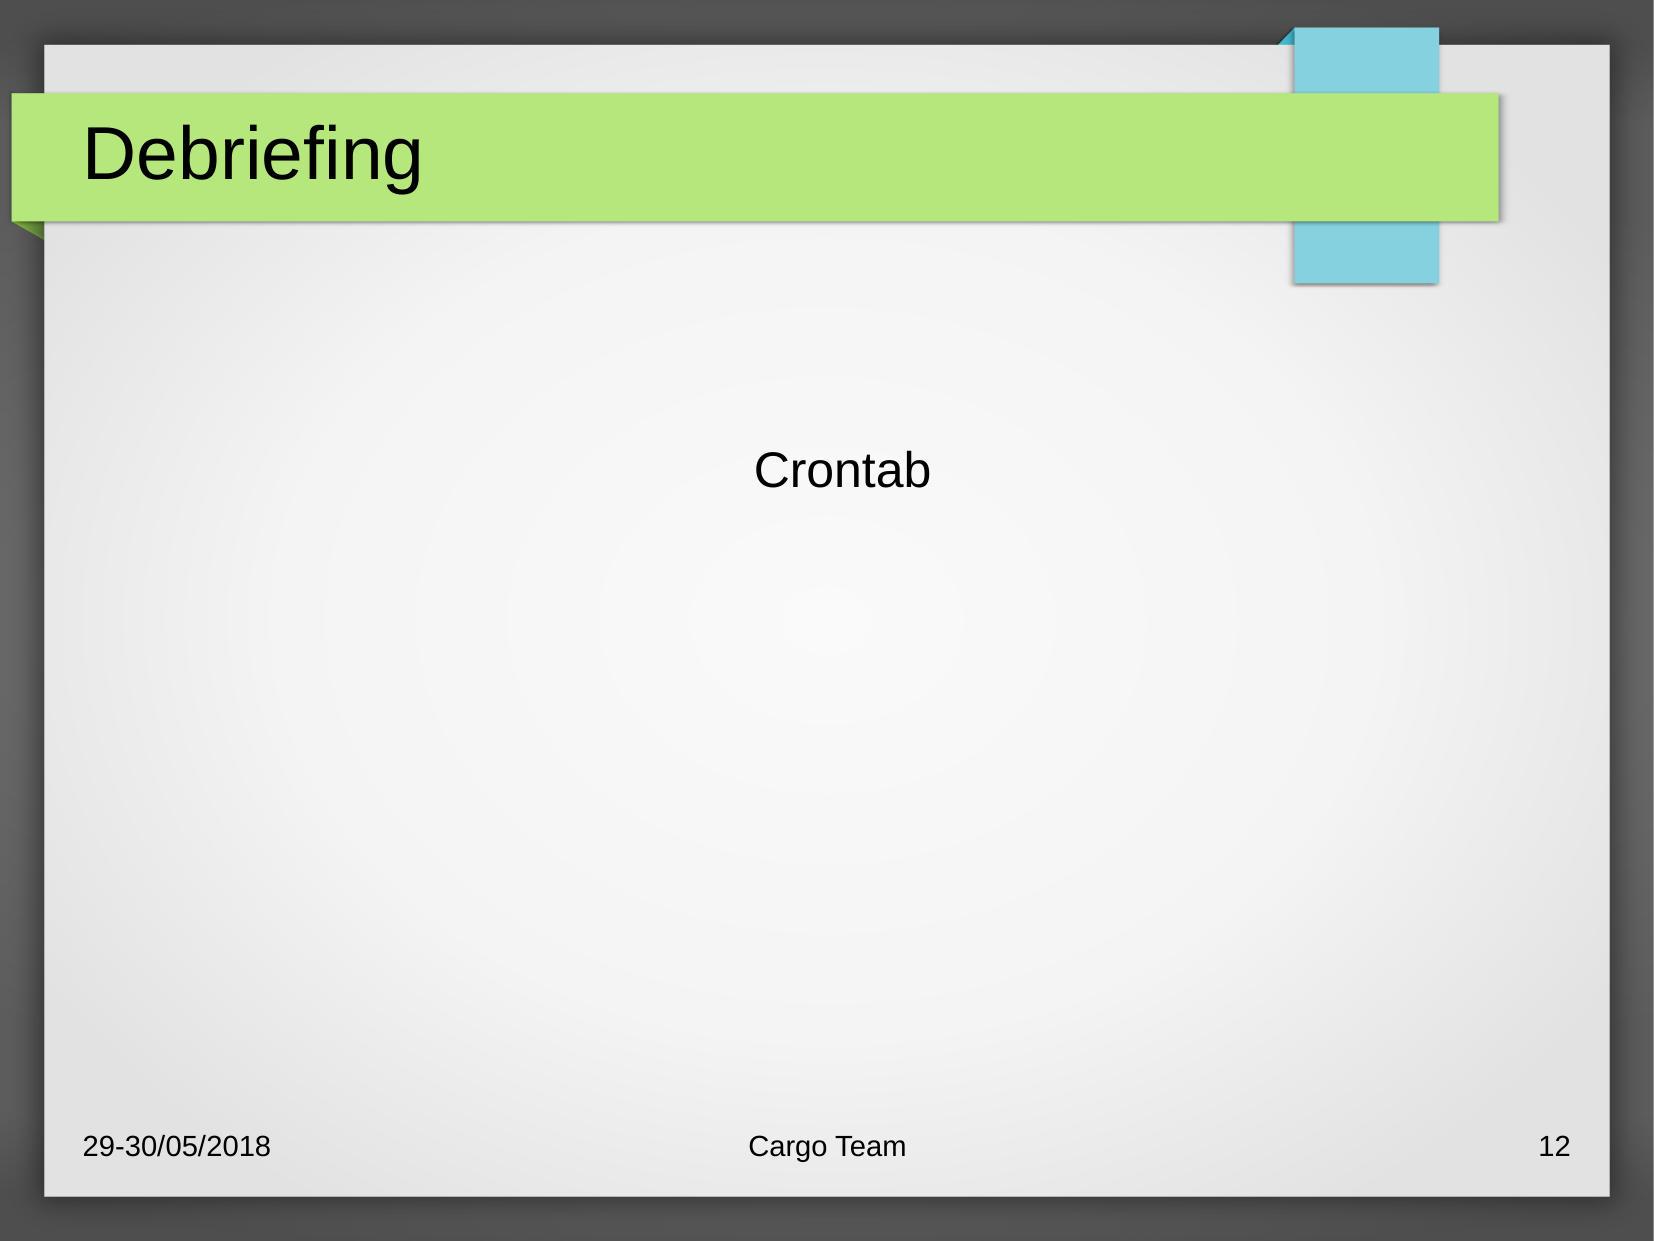

# Debriefing
Crontab
29-30/05/2018
Cargo Team
12